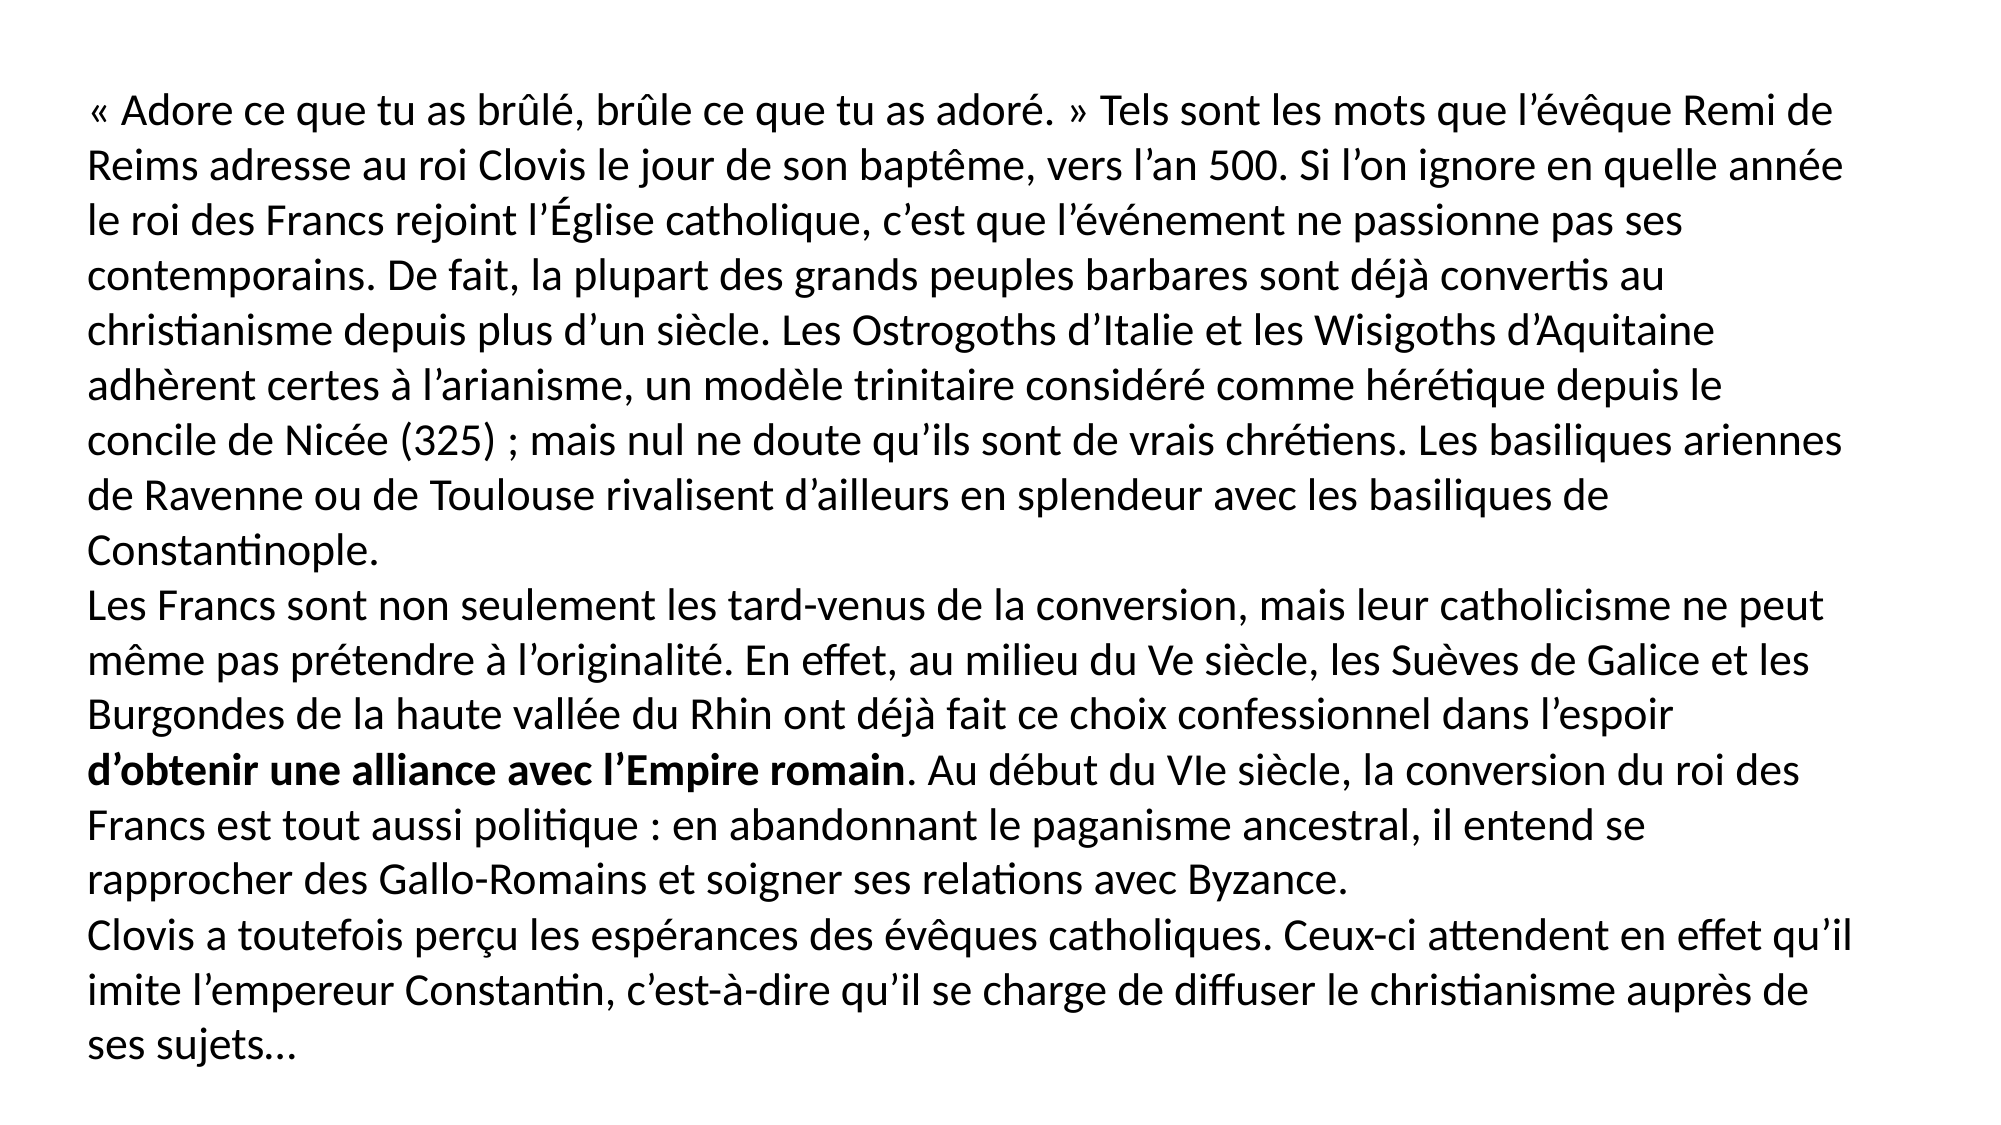

« Adore ce que tu as brûlé, brûle ce que tu as adoré. » Tels sont les mots que l’évêque Remi de Reims adresse au roi Clovis le jour de son baptême, vers l’an 500. Si l’on ignore en quelle année le roi des Francs rejoint l’Église catholique, c’est que l’événement ne passionne pas ses contemporains. De fait, la plupart des grands peuples barbares sont déjà convertis au christianisme depuis plus d’un siècle. Les Ostrogoths d’Italie et les Wisigoths d’Aquitaine adhèrent certes à l’arianisme, un modèle trinitaire considéré comme hérétique depuis le concile de Nicée (325) ; mais nul ne doute qu’ils sont de vrais chrétiens. Les basiliques ariennes de Ravenne ou de Toulouse rivalisent d’ailleurs en splendeur avec les basiliques de Constantinople.
Les Francs sont non seulement les tard-venus de la conversion, mais leur catholicisme ne peut même pas prétendre à l’originalité. En effet, au milieu du Ve siècle, les Suèves de Galice et les Burgondes de la haute vallée du Rhin ont déjà fait ce choix confessionnel dans l’espoir d’obtenir une alliance avec l’Empire romain. Au début du VIe siècle, la conversion du roi des Francs est tout aussi politique : en abandonnant le paganisme ancestral, il entend se rapprocher des Gallo-Romains et soigner ses relations avec Byzance.
Clovis a toutefois perçu les espérances des évêques catholiques. Ceux-ci attendent en effet qu’il imite l’empereur Constantin, c’est-à-dire qu’il se charge de diffuser le christianisme auprès de ses sujets…